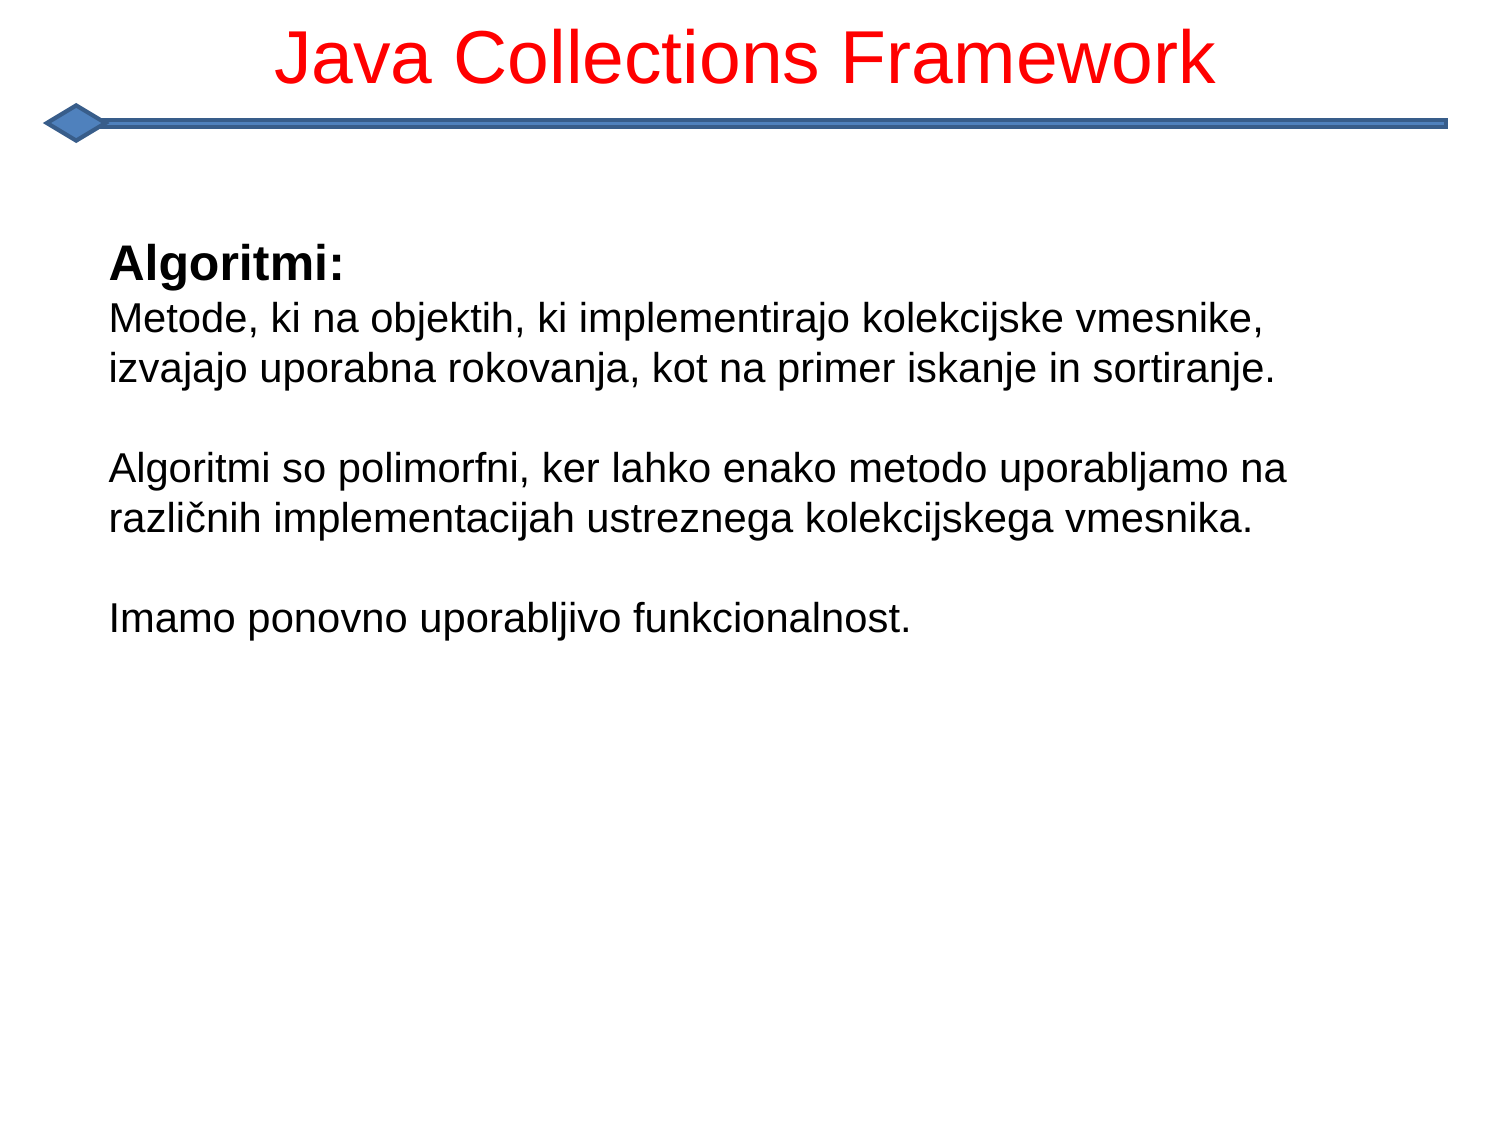

# Java Collections Framework
Algoritmi:
Metode, ki na objektih, ki implementirajo kolekcijske vmesnike, izvajajo uporabna rokovanja, kot na primer iskanje in sortiranje.
Algoritmi so polimorfni, ker lahko enako metodo uporabljamo na različnih implementacijah ustreznega kolekcijskega vmesnika.
Imamo ponovno uporabljivo funkcionalnost.